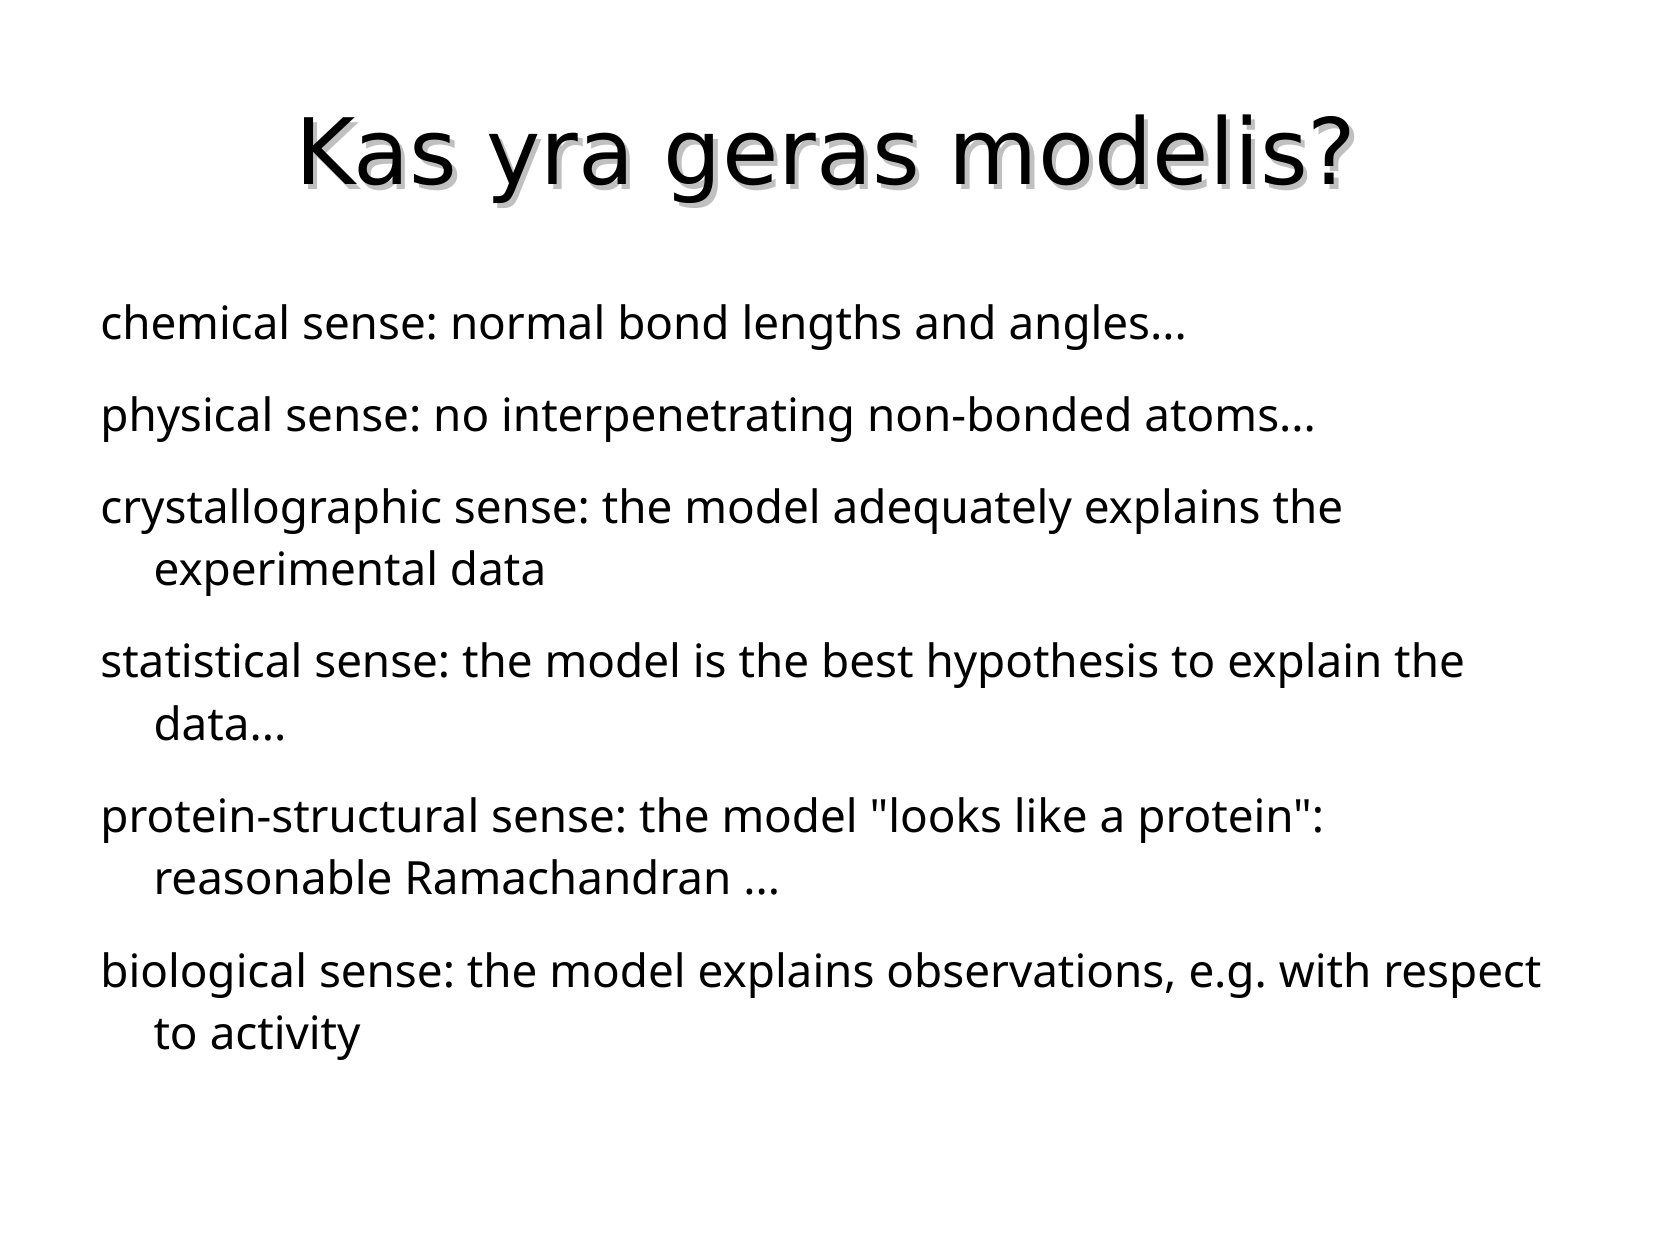

# Kas yra geras modelis?
chemical sense: normal bond lengths and angles...
physical sense: no interpenetrating non-bonded atoms...
crystallographic sense: the model adequately explains the experimental data
statistical sense: the model is the best hypothesis to explain the data...
protein-structural sense: the model "looks like a protein": reasonable Ramachandran ...
biological sense: the model explains observations, e.g. with respect to activity